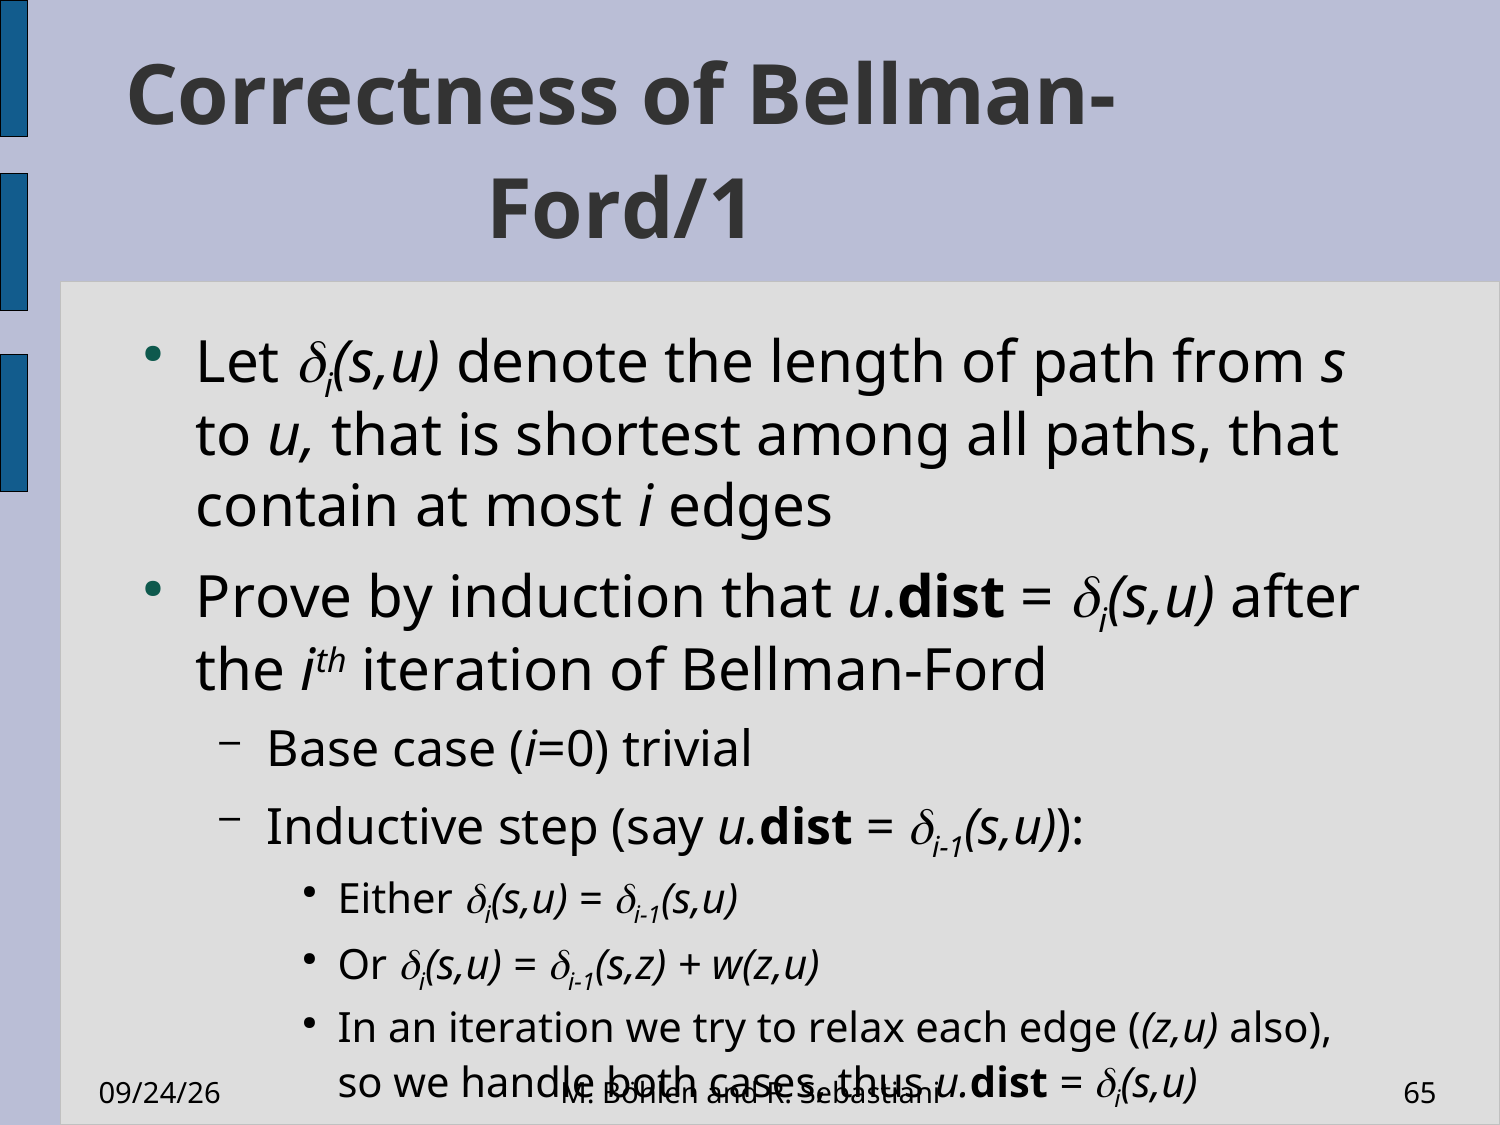

# Correctness of Bellman-Ford/1
Let i(s,u) denote the length of path from s to u, that is shortest among all paths, that contain at most i edges
Prove by induction that u.dist = i(s,u) after the ith iteration of Bellman-Ford
Base case (i=0) trivial
Inductive step (say u.dist = i-1(s,u)):
Either i(s,u) = i-1(s,u)
Or i(s,u) = i-1(s,z) + w(z,u)
In an iteration we try to relax each edge ((z,u) also), so we handle both cases, thus u.dist = i(s,u)
M. Böhlen and R. Sebastiani
65